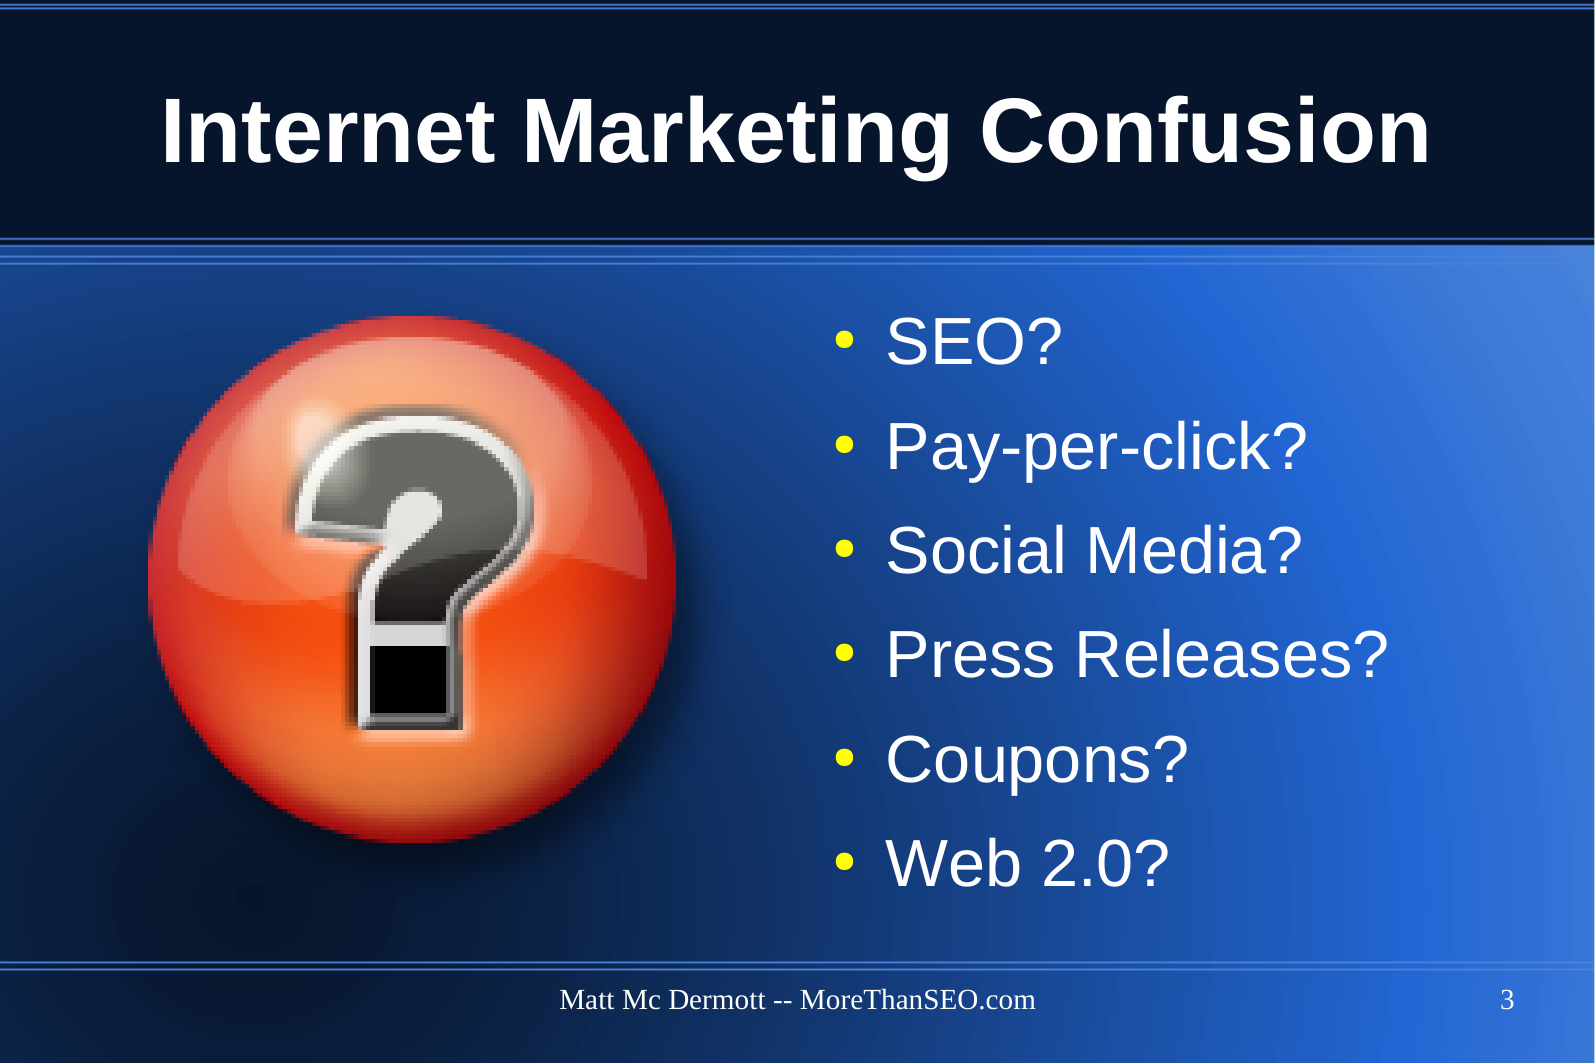

# Internet Marketing Confusion
SEO?
Pay-per-click?
Social Media?
Press Releases?
Coupons?
Web 2.0?
Matt Mc Dermott -- MoreThanSEO.com
3